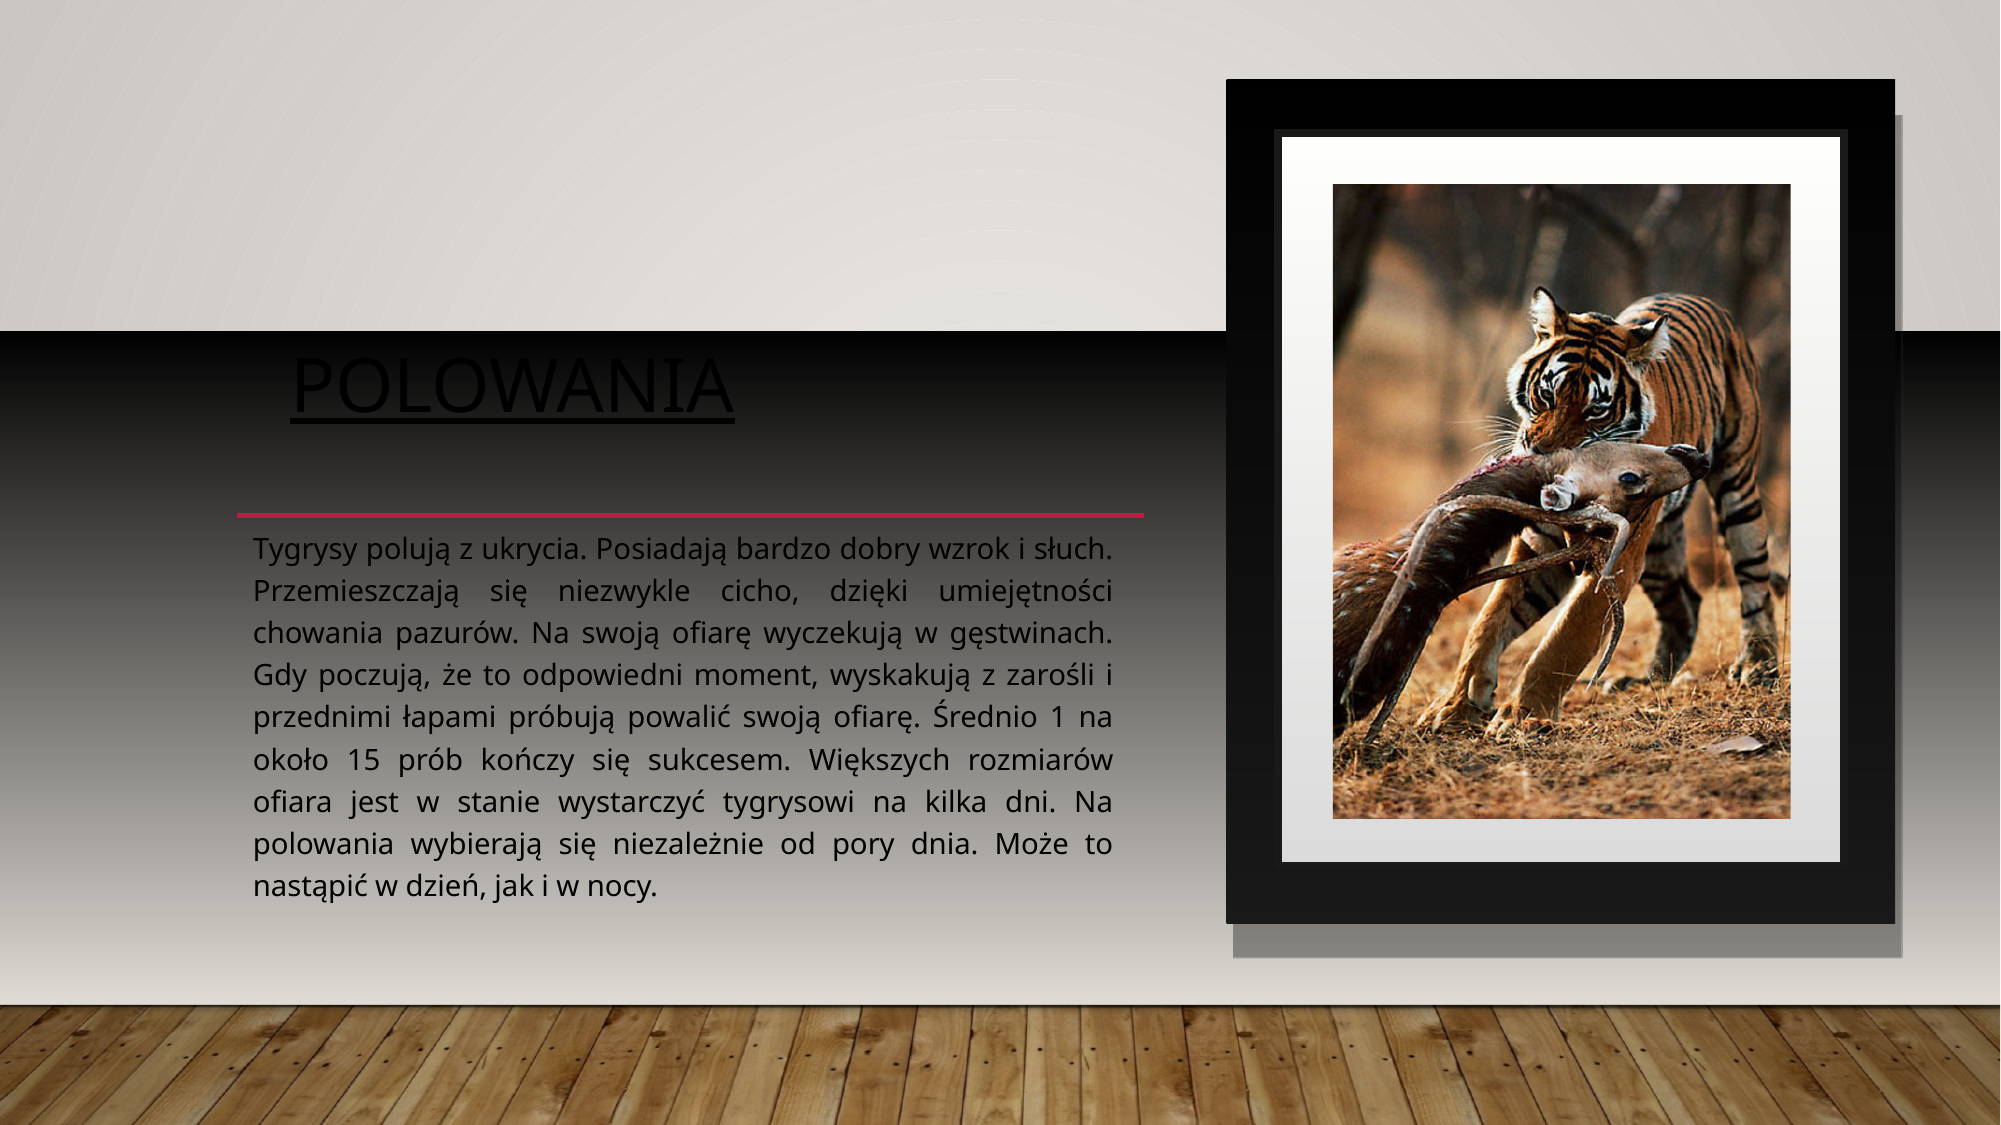

# polowania
Tygrysy polują z ukrycia. Posiadają bardzo dobry wzrok i słuch. Przemieszczają się niezwykle cicho, dzięki umiejętności chowania pazurów. Na swoją ofiarę wyczekują w gęstwinach. Gdy poczują, że to odpowiedni moment, wyskakują z zarośli i przednimi łapami próbują powalić swoją ofiarę. Średnio 1 na około 15 prób kończy się sukcesem. Większych rozmiarów ofiara jest w stanie wystarczyć tygrysowi na kilka dni. Na polowania wybierają się niezależnie od pory dnia. Może to nastąpić w dzień, jak i w nocy.